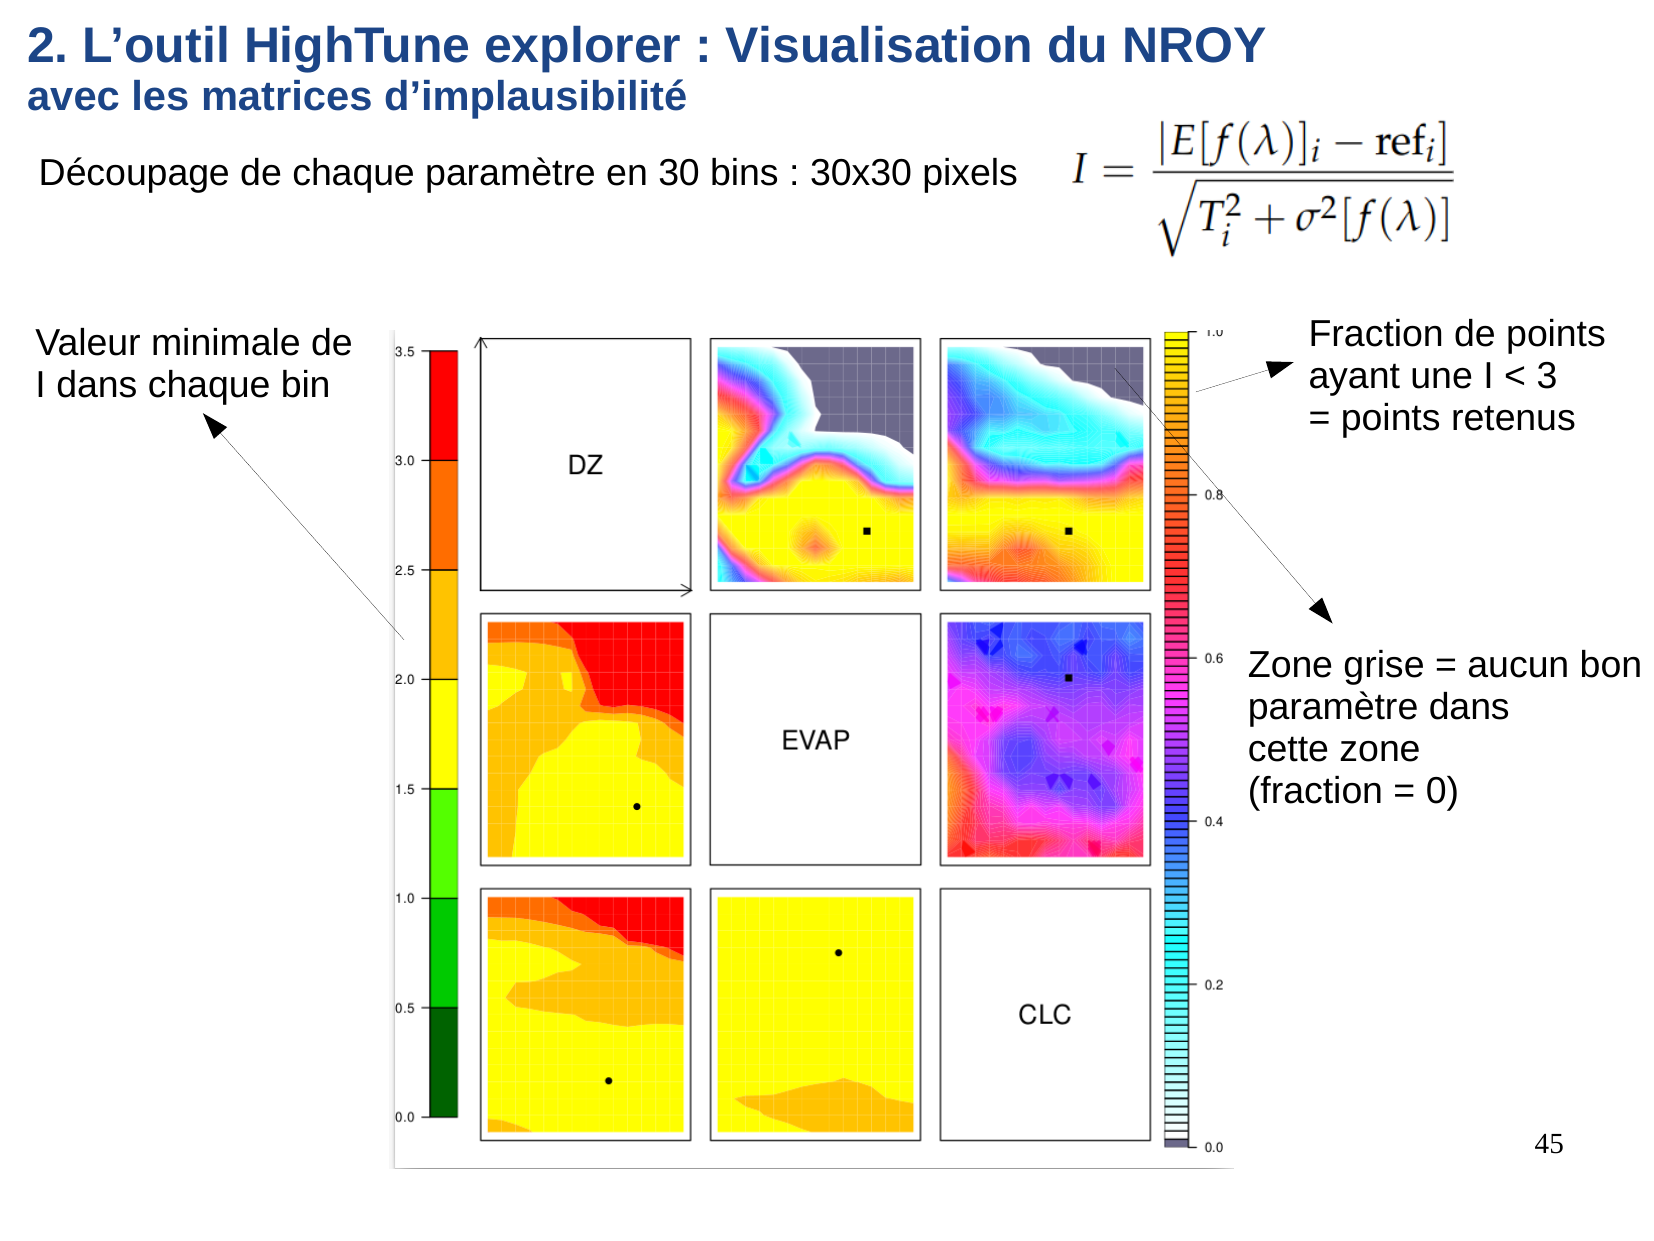

2. L’outil HighTune explorer : Visualisation du NROY
avec les matrices d’implausibilité
Découpage de chaque paramètre en 30 bins : 30x30 pixels
Fraction de points
ayant une I < 3
= points retenus
Valeur minimale de
I dans chaque bin
Zone grise = aucun bon
paramètre dans
cette zone
(fraction = 0)
45